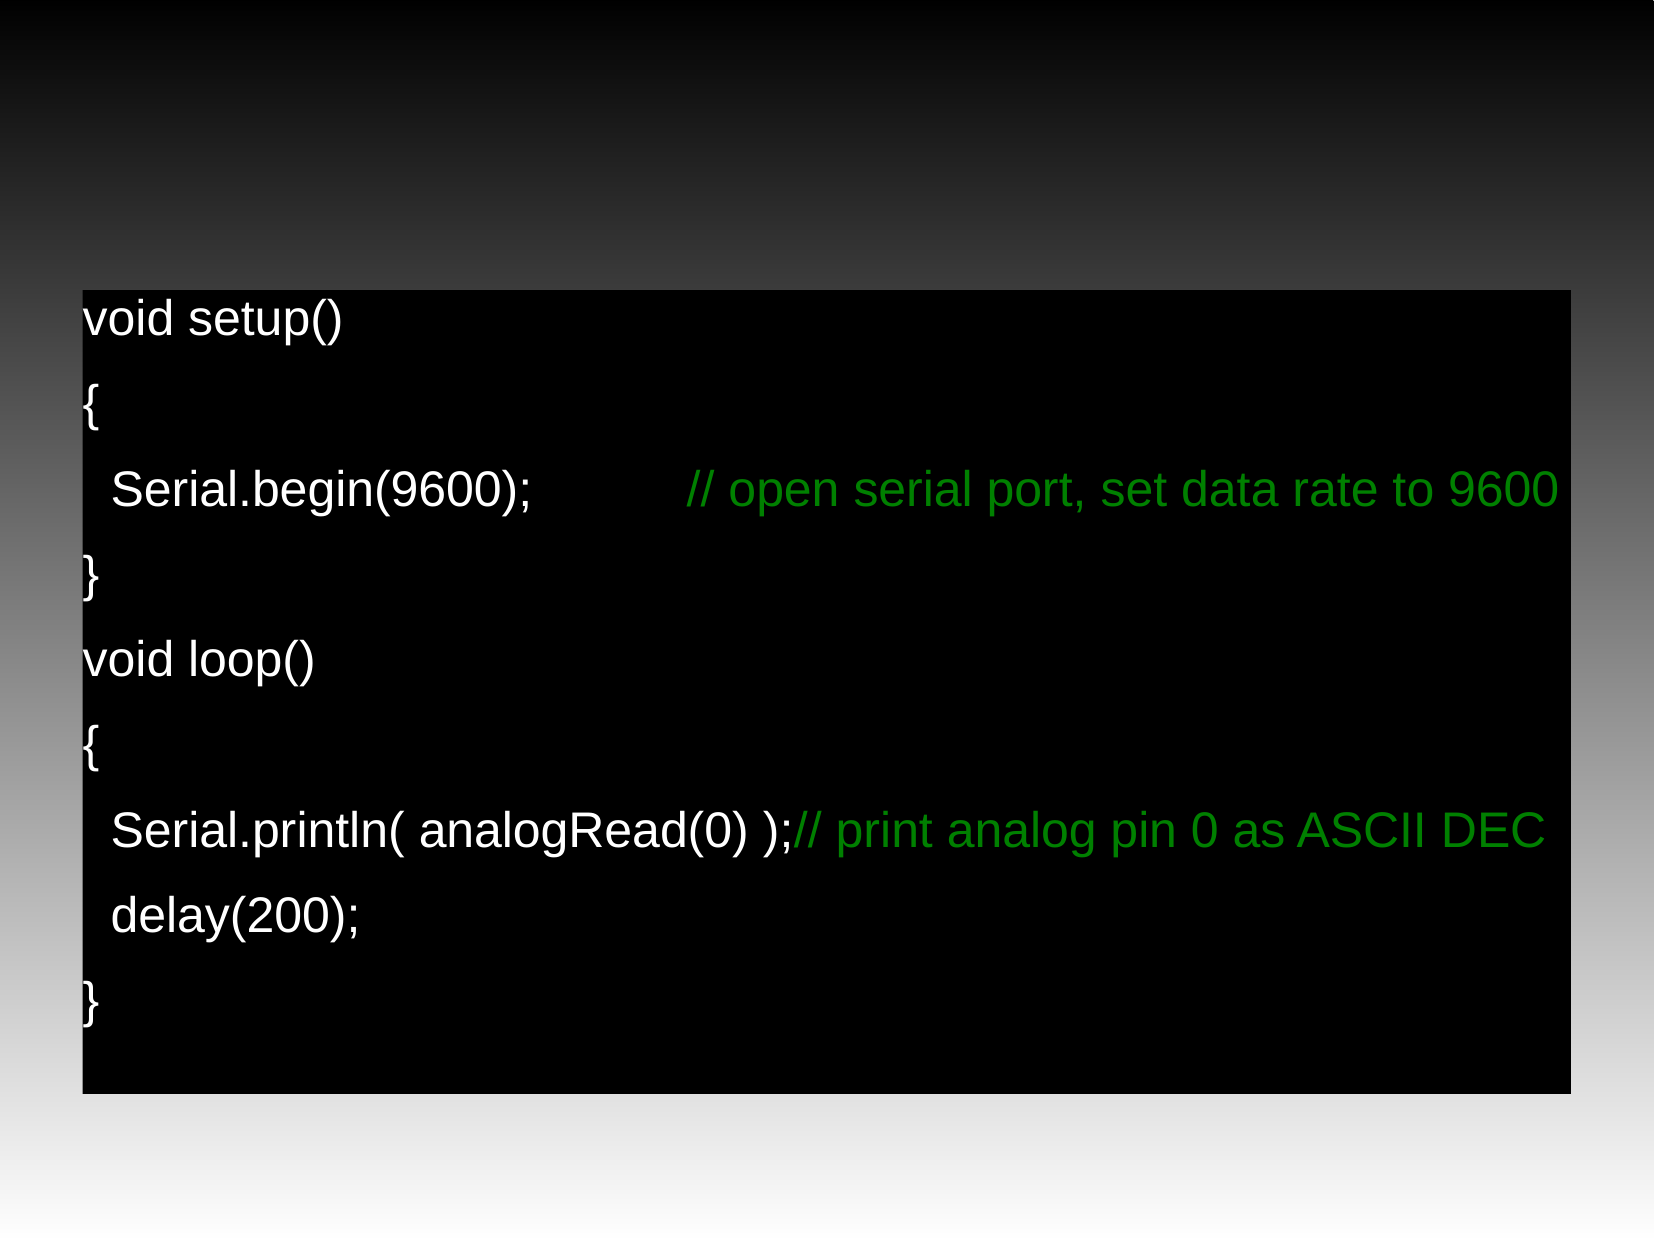

#
void setup()
{
 Serial.begin(9600); // open serial port, set data rate to 9600
}
void loop()
{
 Serial.println( analogRead(0) );// print analog pin 0 as ASCII DEC
 delay(200);
}